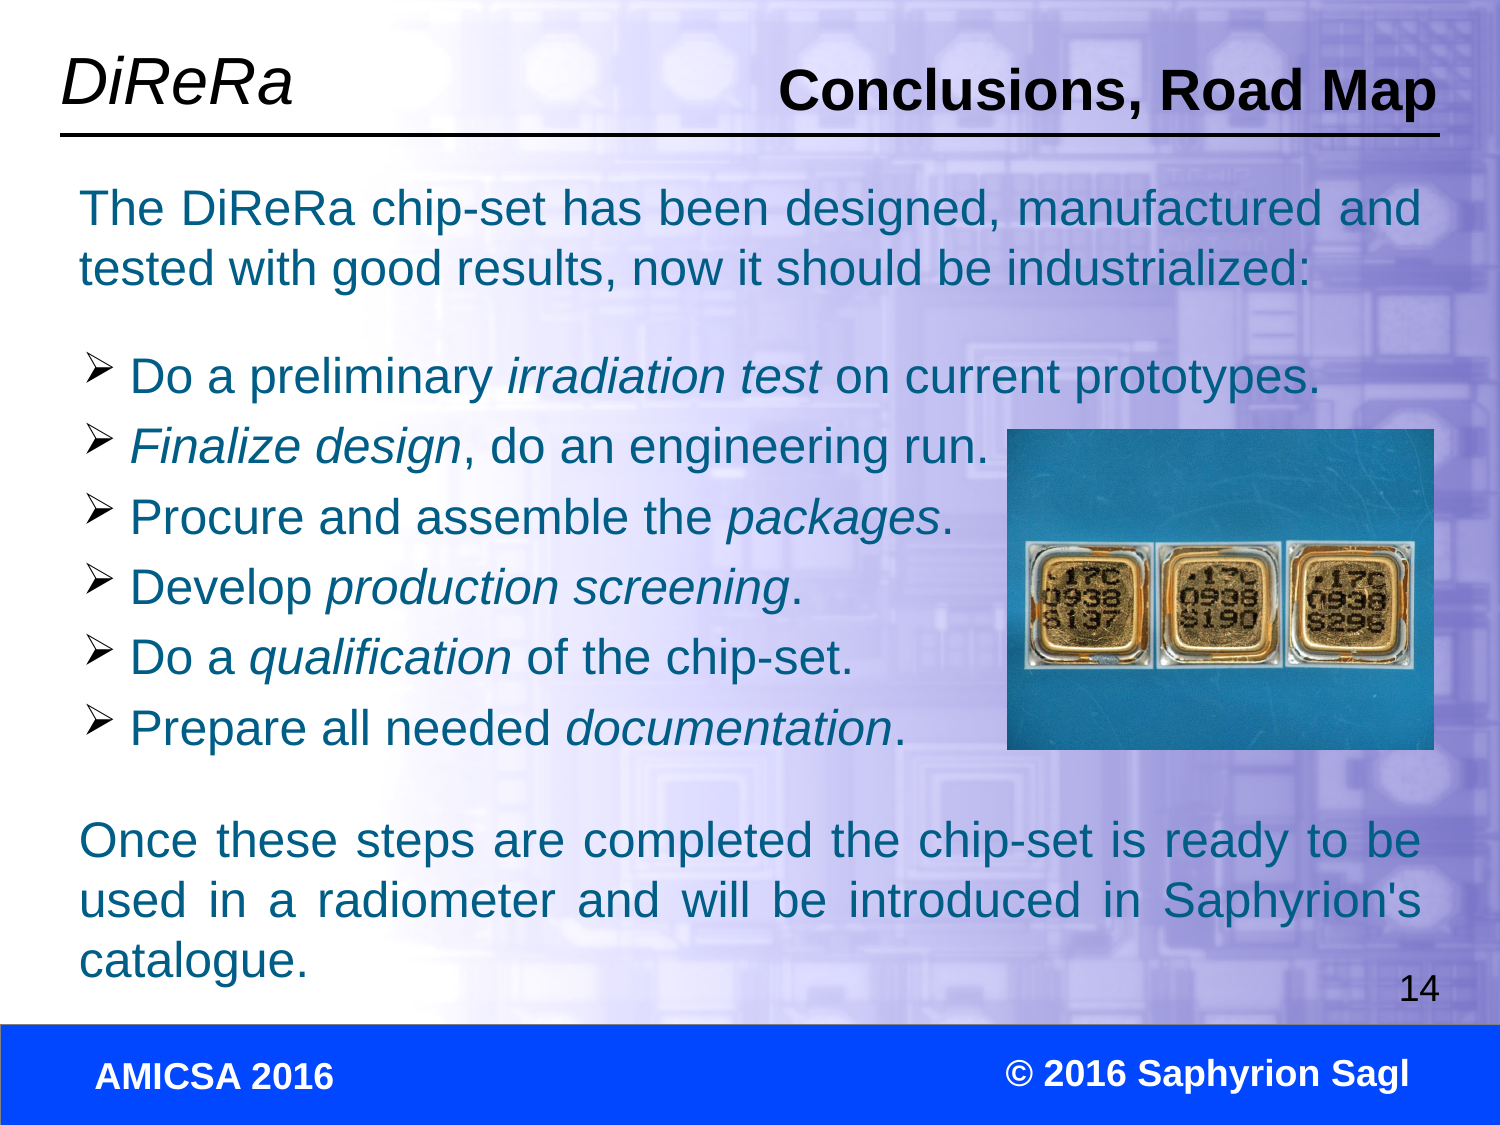

Conclusions, Road Map
The DiReRa chip-set has been designed, manufactured and tested with good results, now it should be industrialized:
Do a preliminary irradiation test on current prototypes.
Finalize design, do an engineering run.
Procure and assemble the packages.
Develop production screening.
Do a qualification of the chip-set.
Prepare all needed documentation.
Once these steps are completed the chip-set is ready to be used in a radiometer and will be introduced in Saphyrion's catalogue.
14
AMICSA 2016